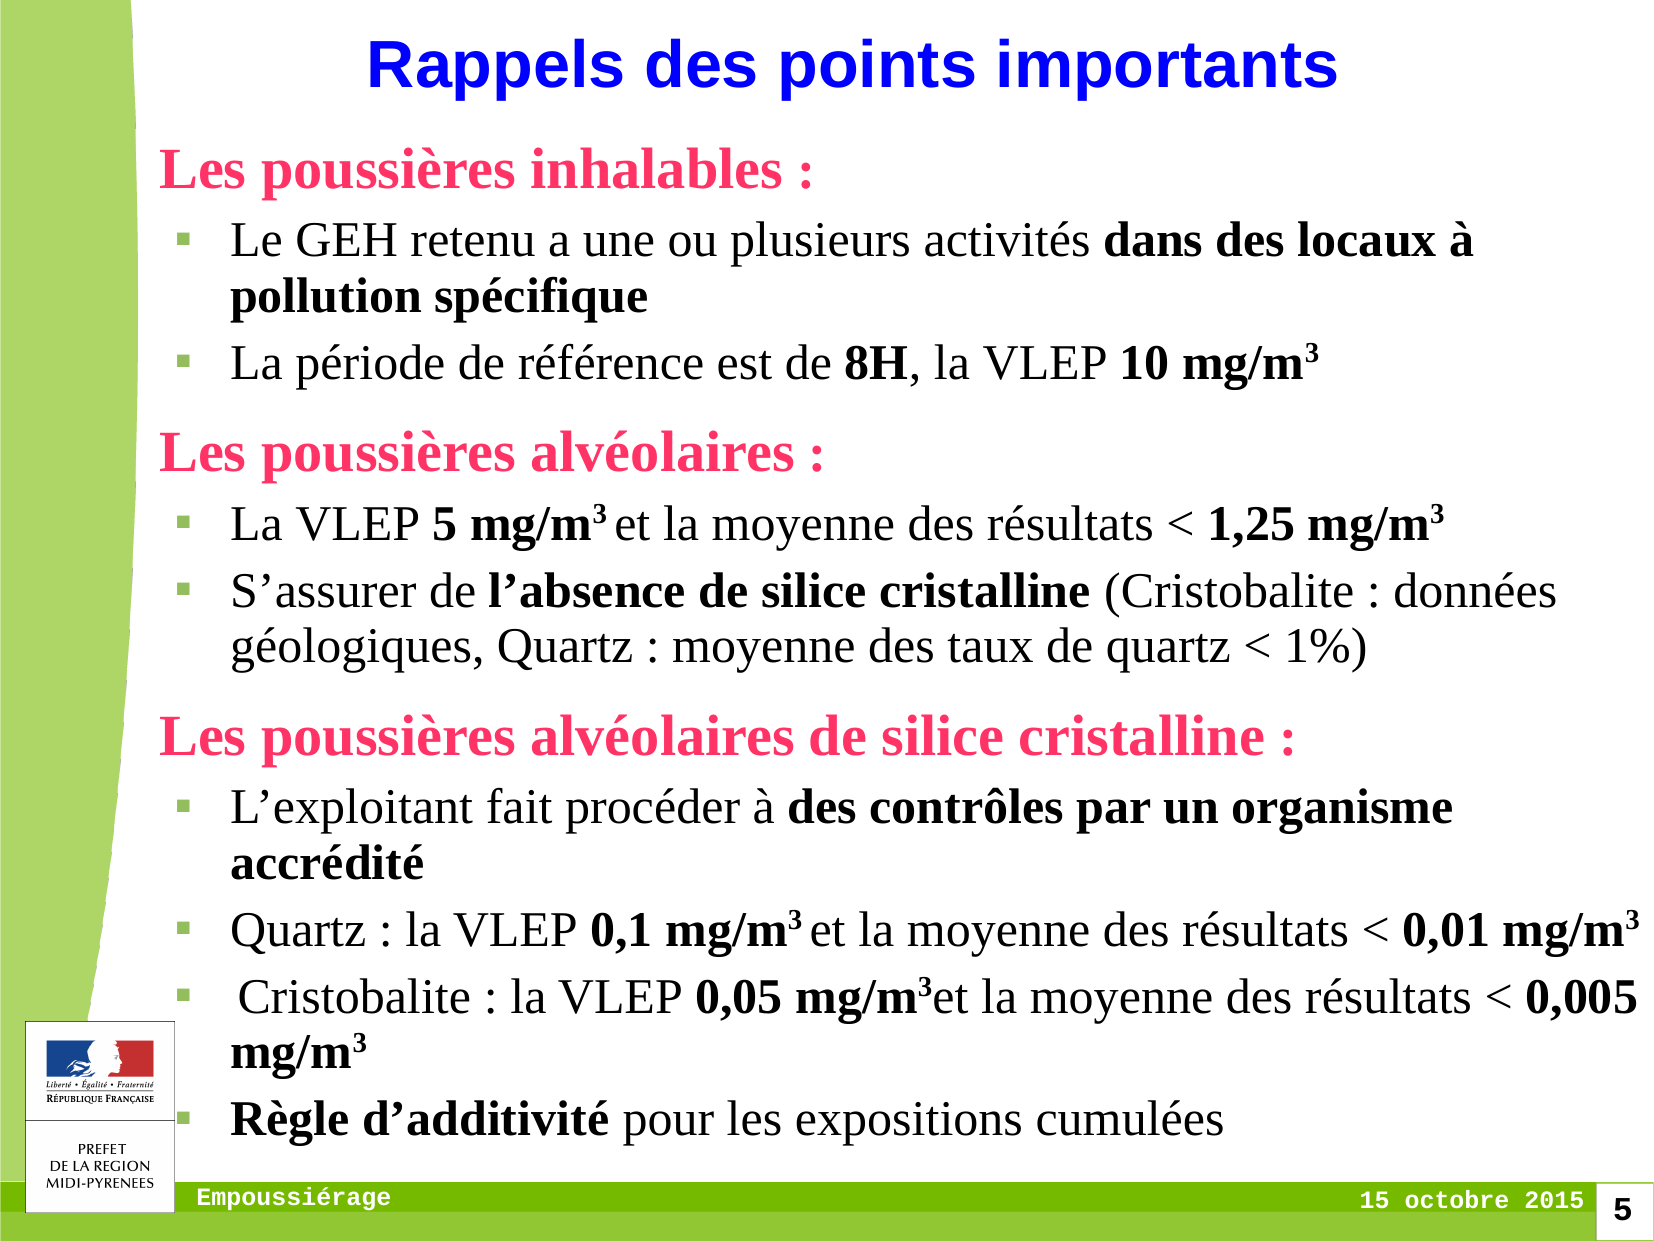

# Rappels des points importants
Les poussières inhalables :
Le GEH retenu a une ou plusieurs activités dans des locaux à pollution spécifique
La période de référence est de 8H, la VLEP 10 mg/m3
Les poussières alvéolaires :
La VLEP 5 mg/m3 et la moyenne des résultats < 1,25 mg/m3
S’assurer de l’absence de silice cristalline (Cristobalite : données géologiques, Quartz : moyenne des taux de quartz < 1%)
Les poussières alvéolaires de silice cristalline :
L’exploitant fait procéder à des contrôles par un organisme accrédité
Quartz : la VLEP 0,1 mg/m3 et la moyenne des résultats < 0,01 mg/m3
 Cristobalite : la VLEP 0,05 mg/m3et la moyenne des résultats < 0,005 mg/m3
Règle d’additivité pour les expositions cumulées
5